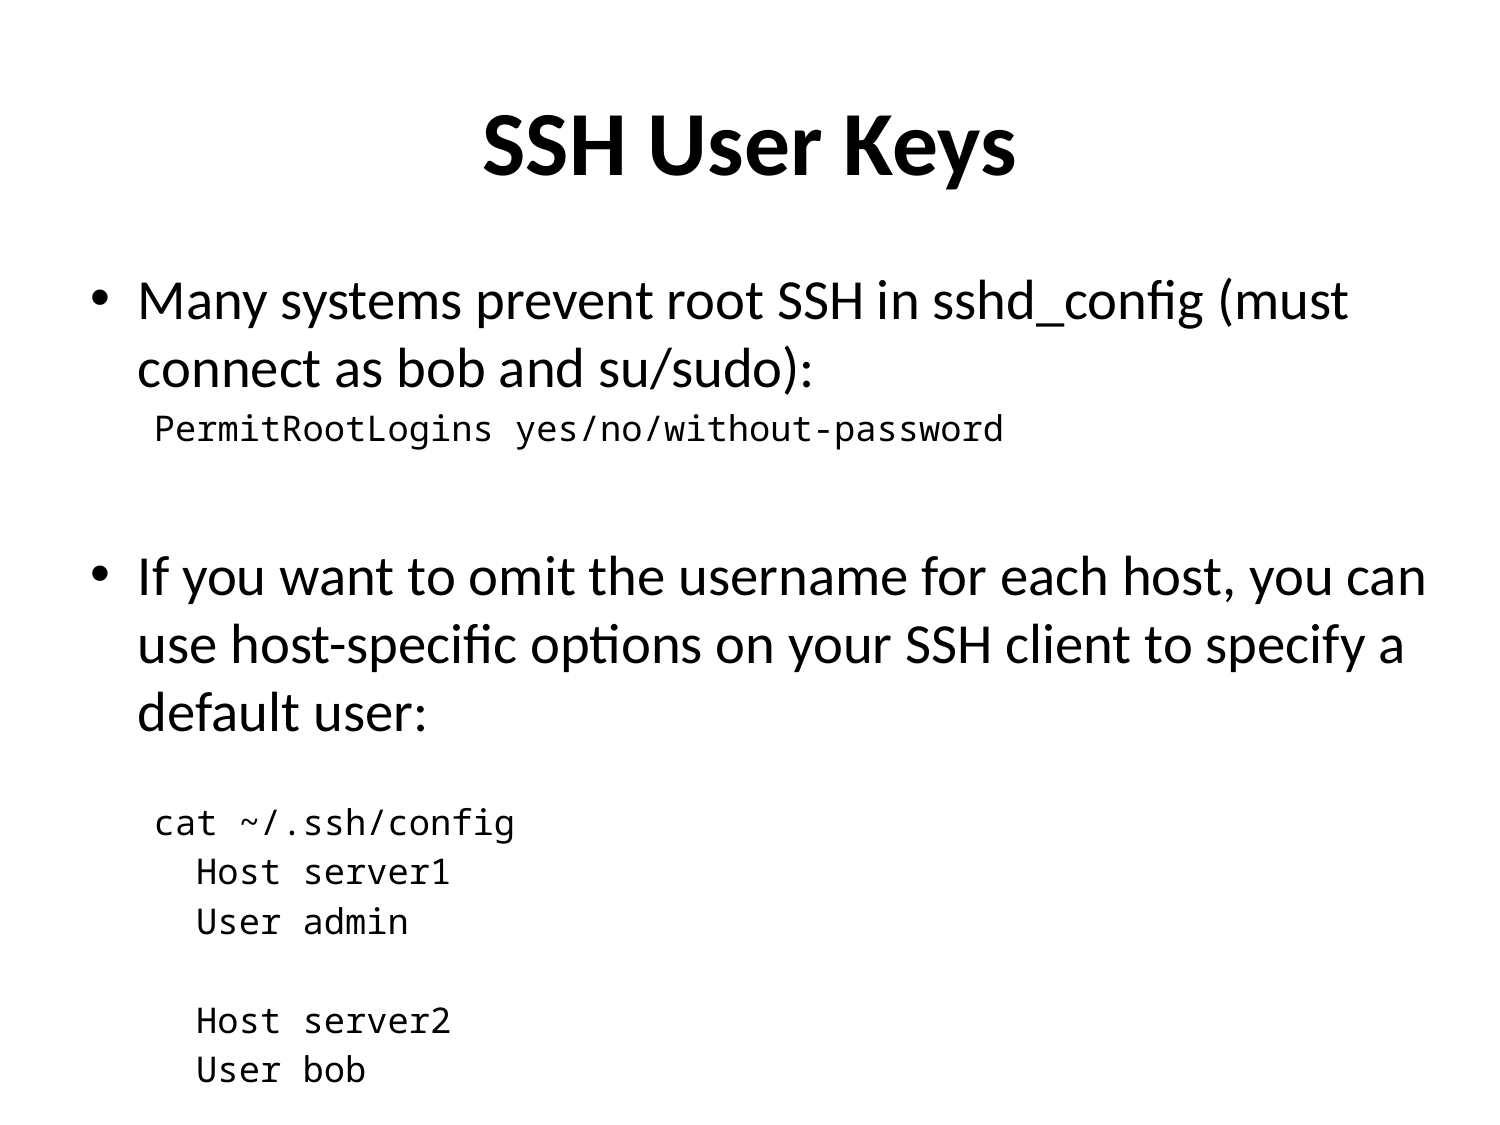

# SSH User Keys
Many systems prevent root SSH in sshd_config (must connect as bob and su/sudo):
PermitRootLogins yes/no/without-password
If you want to omit the username for each host, you can use host-specific options on your SSH client to specify a default user:
cat ~/.ssh/config
 Host server1
 User admin
 Host server2
 User bob